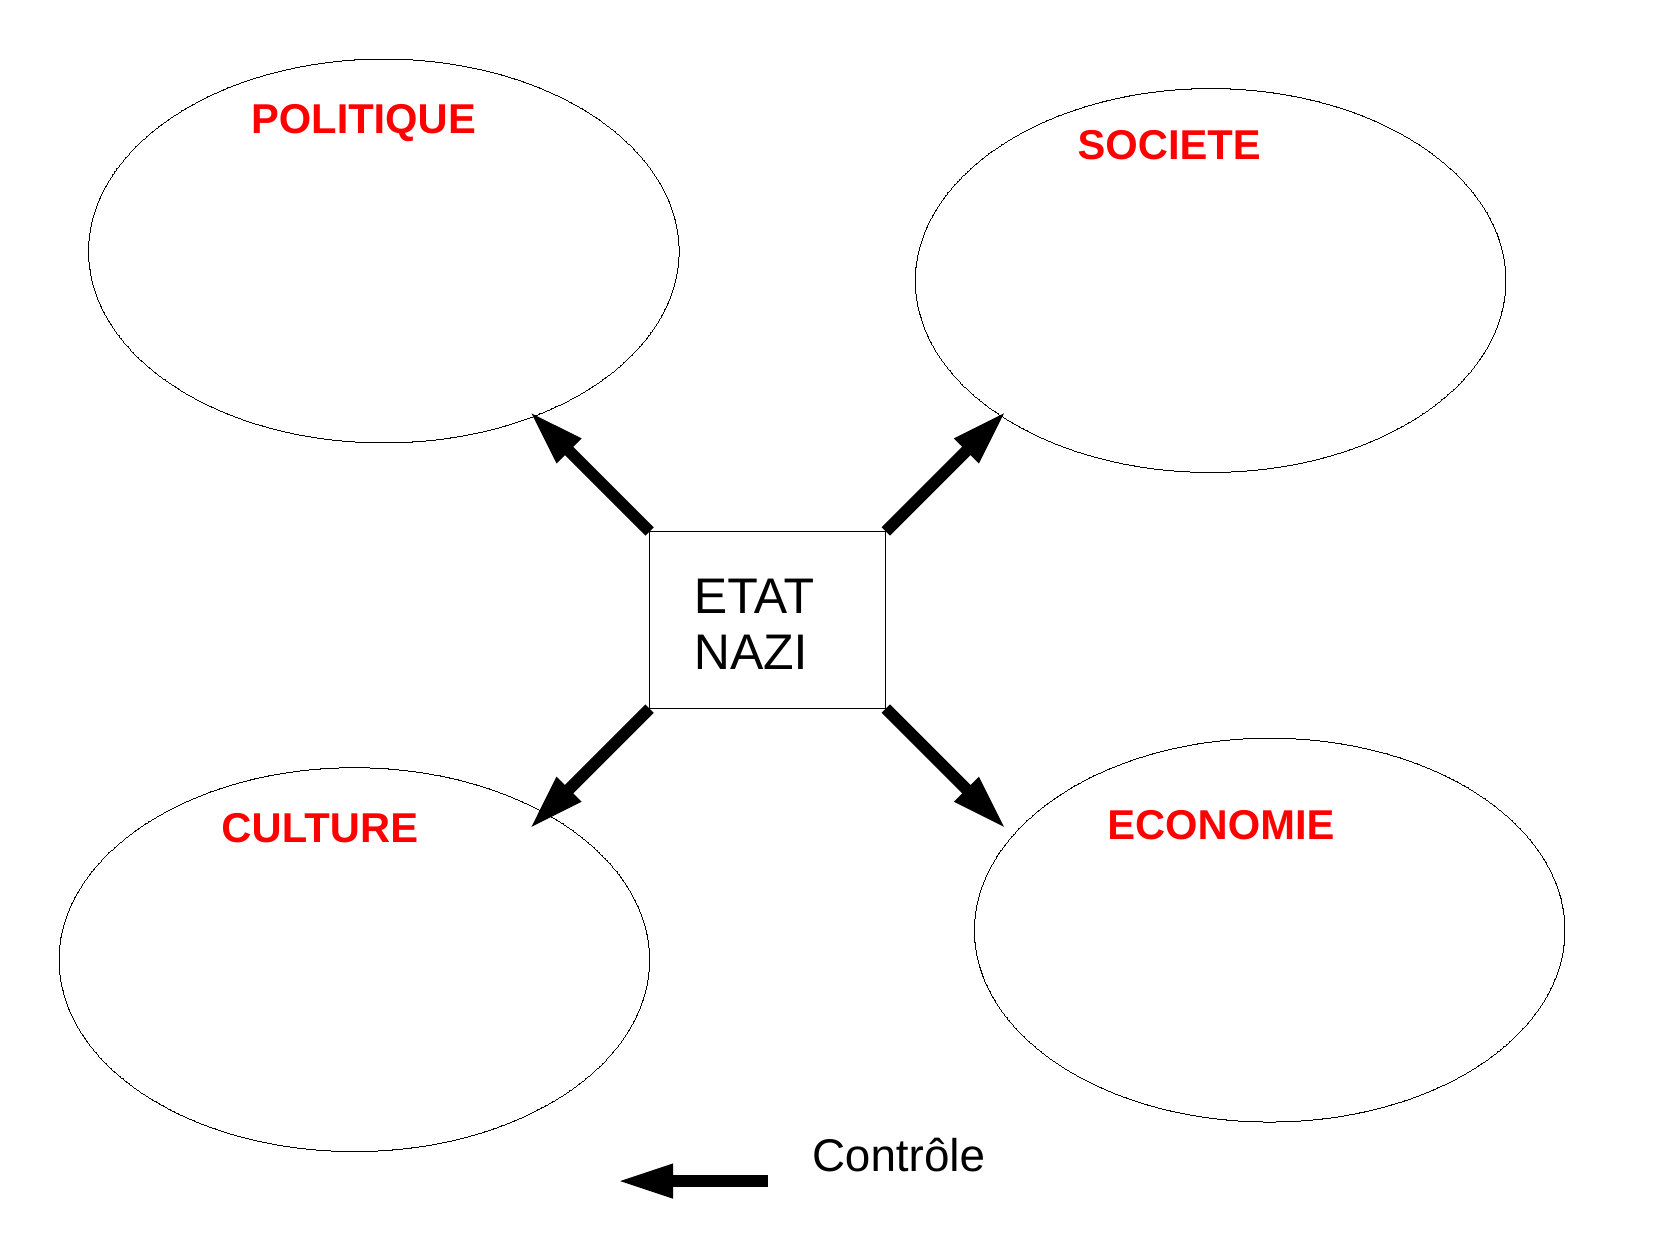

POLITIQUE
SOCIETE
ETAT NAZI
ECONOMIE
CULTURE
Contrôle